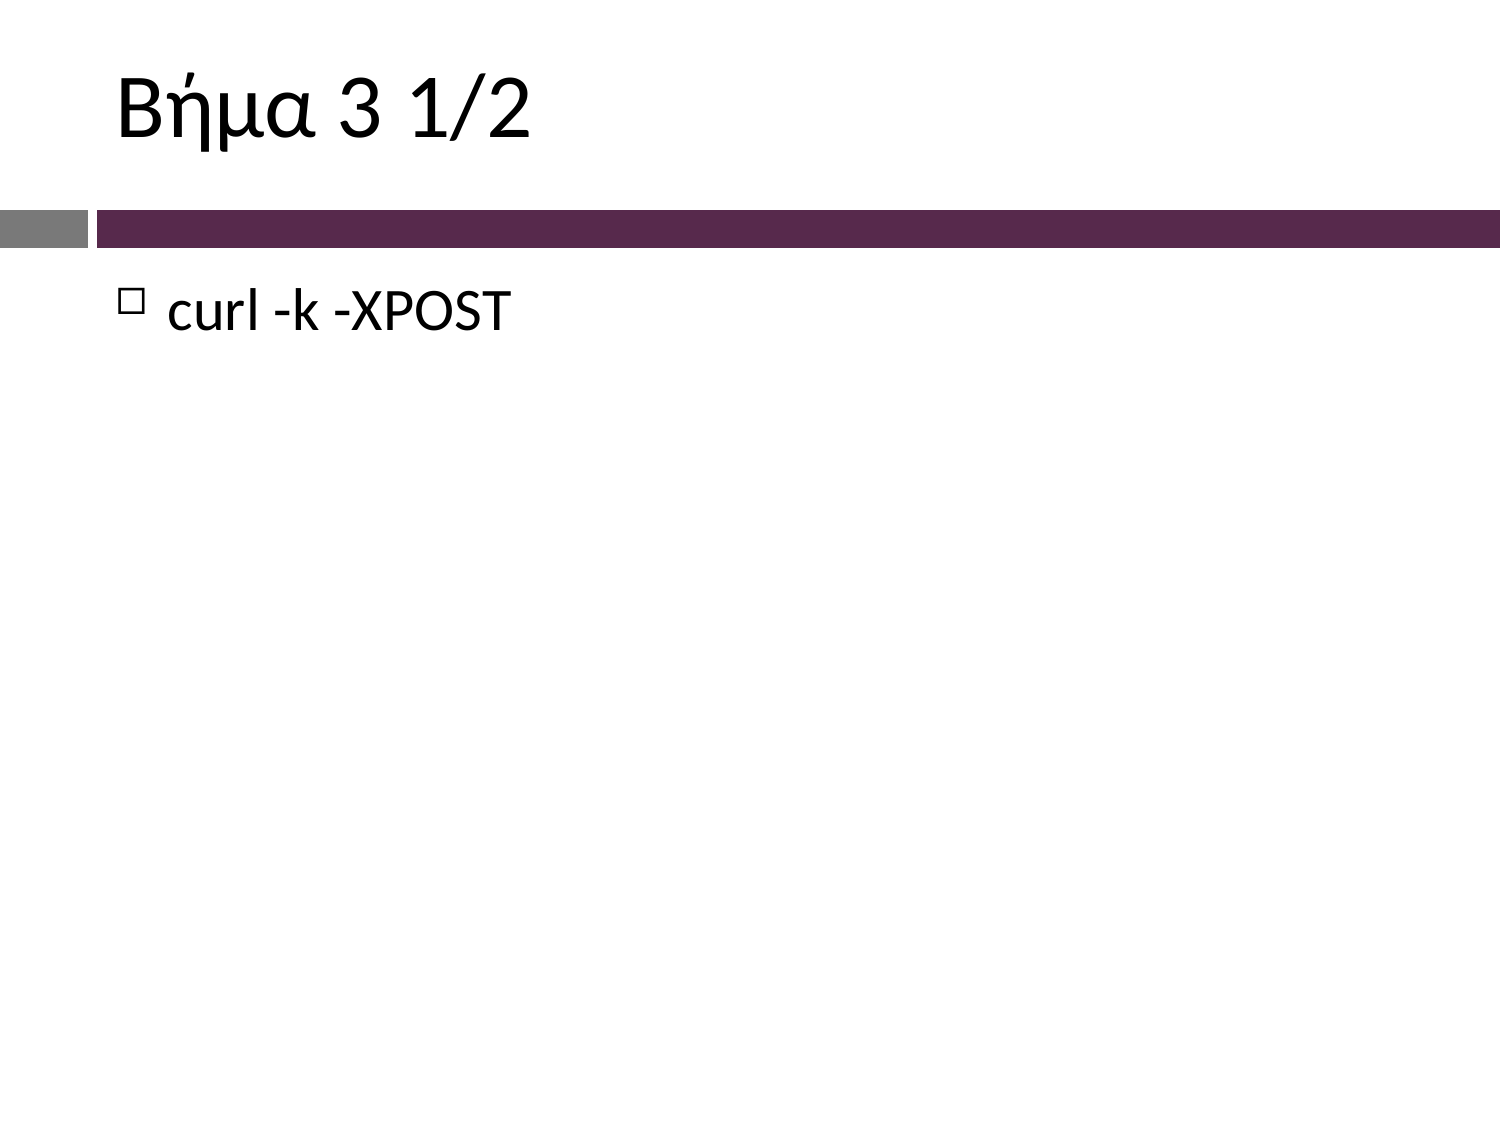

# Bήμα 3 1/2
curl -k -XPOST